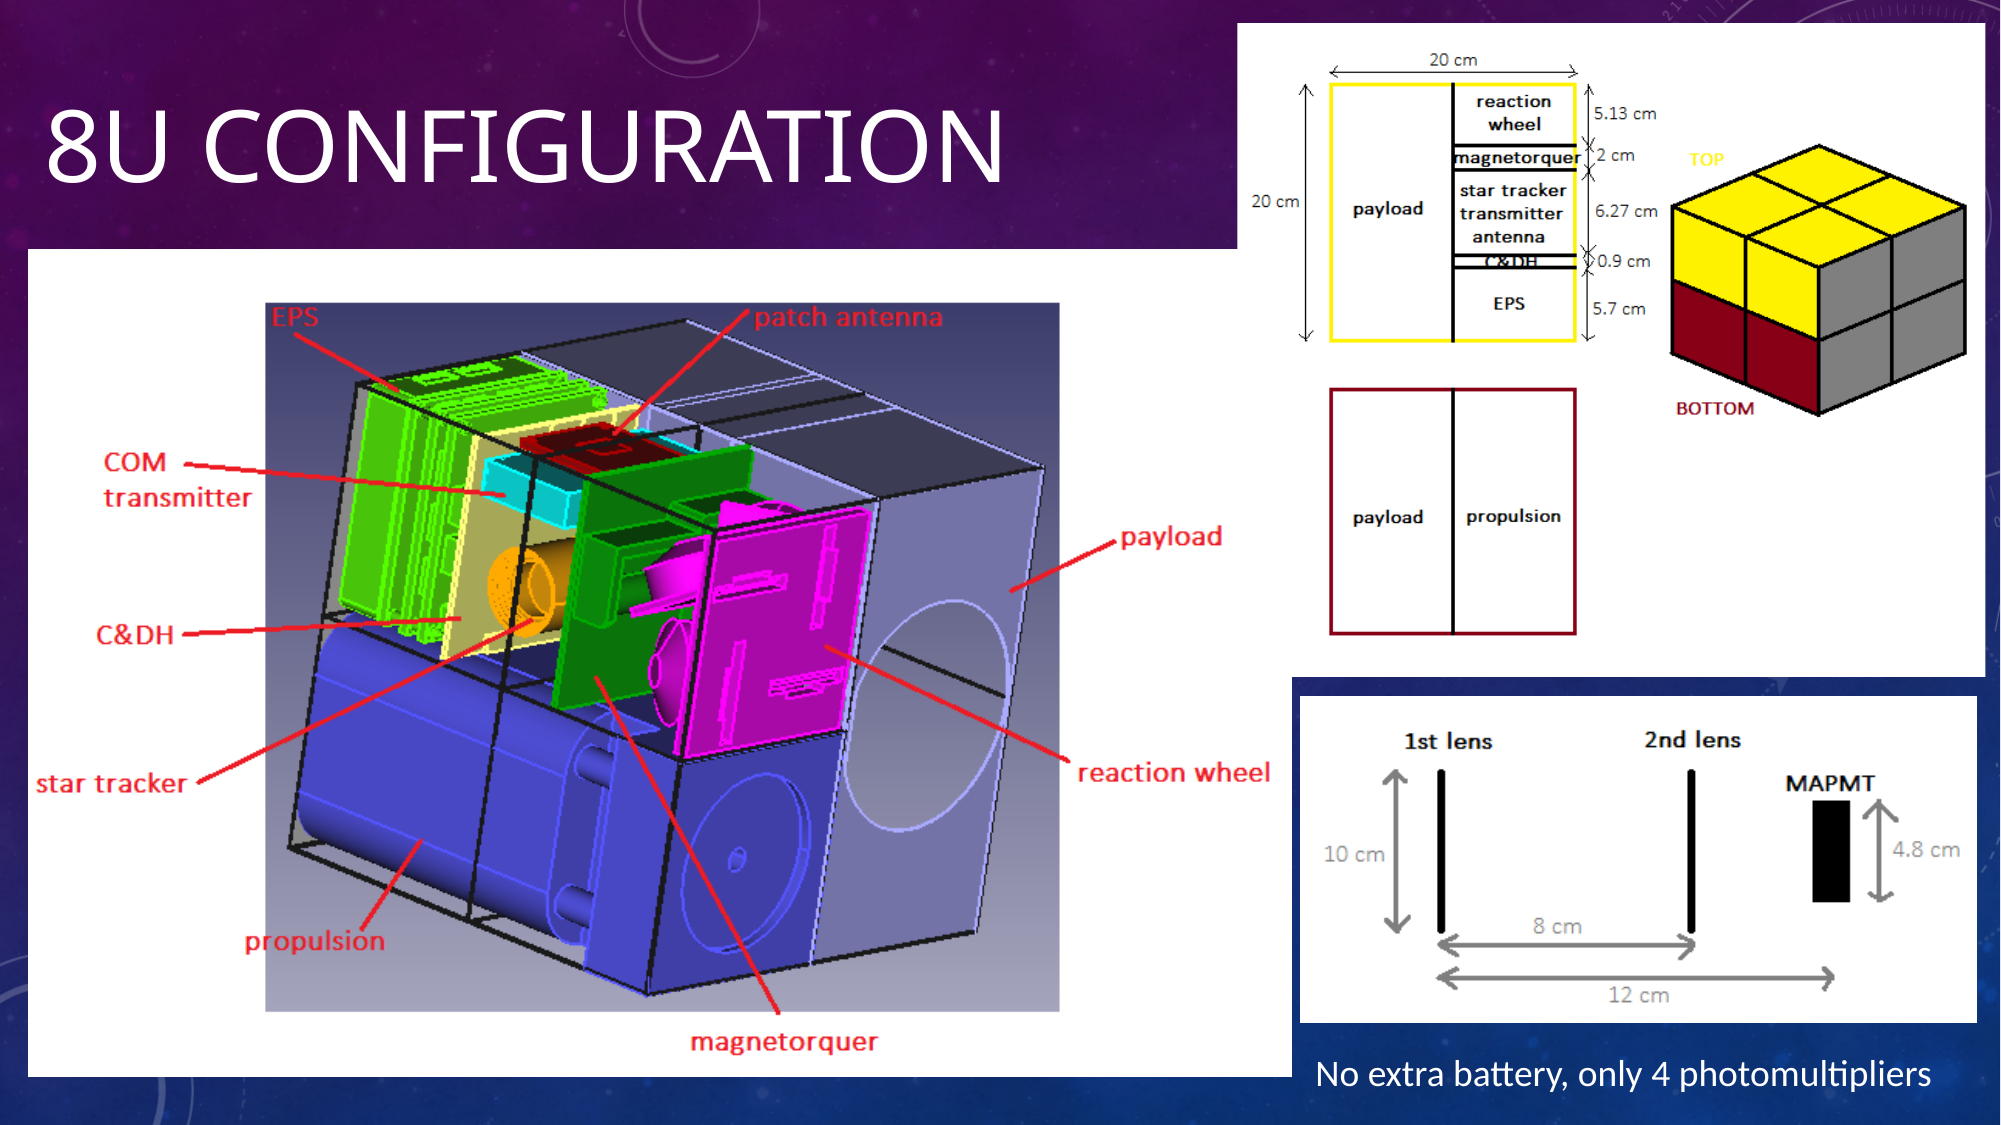

# 8u configuration
No extra battery, only 4 photomultipliers